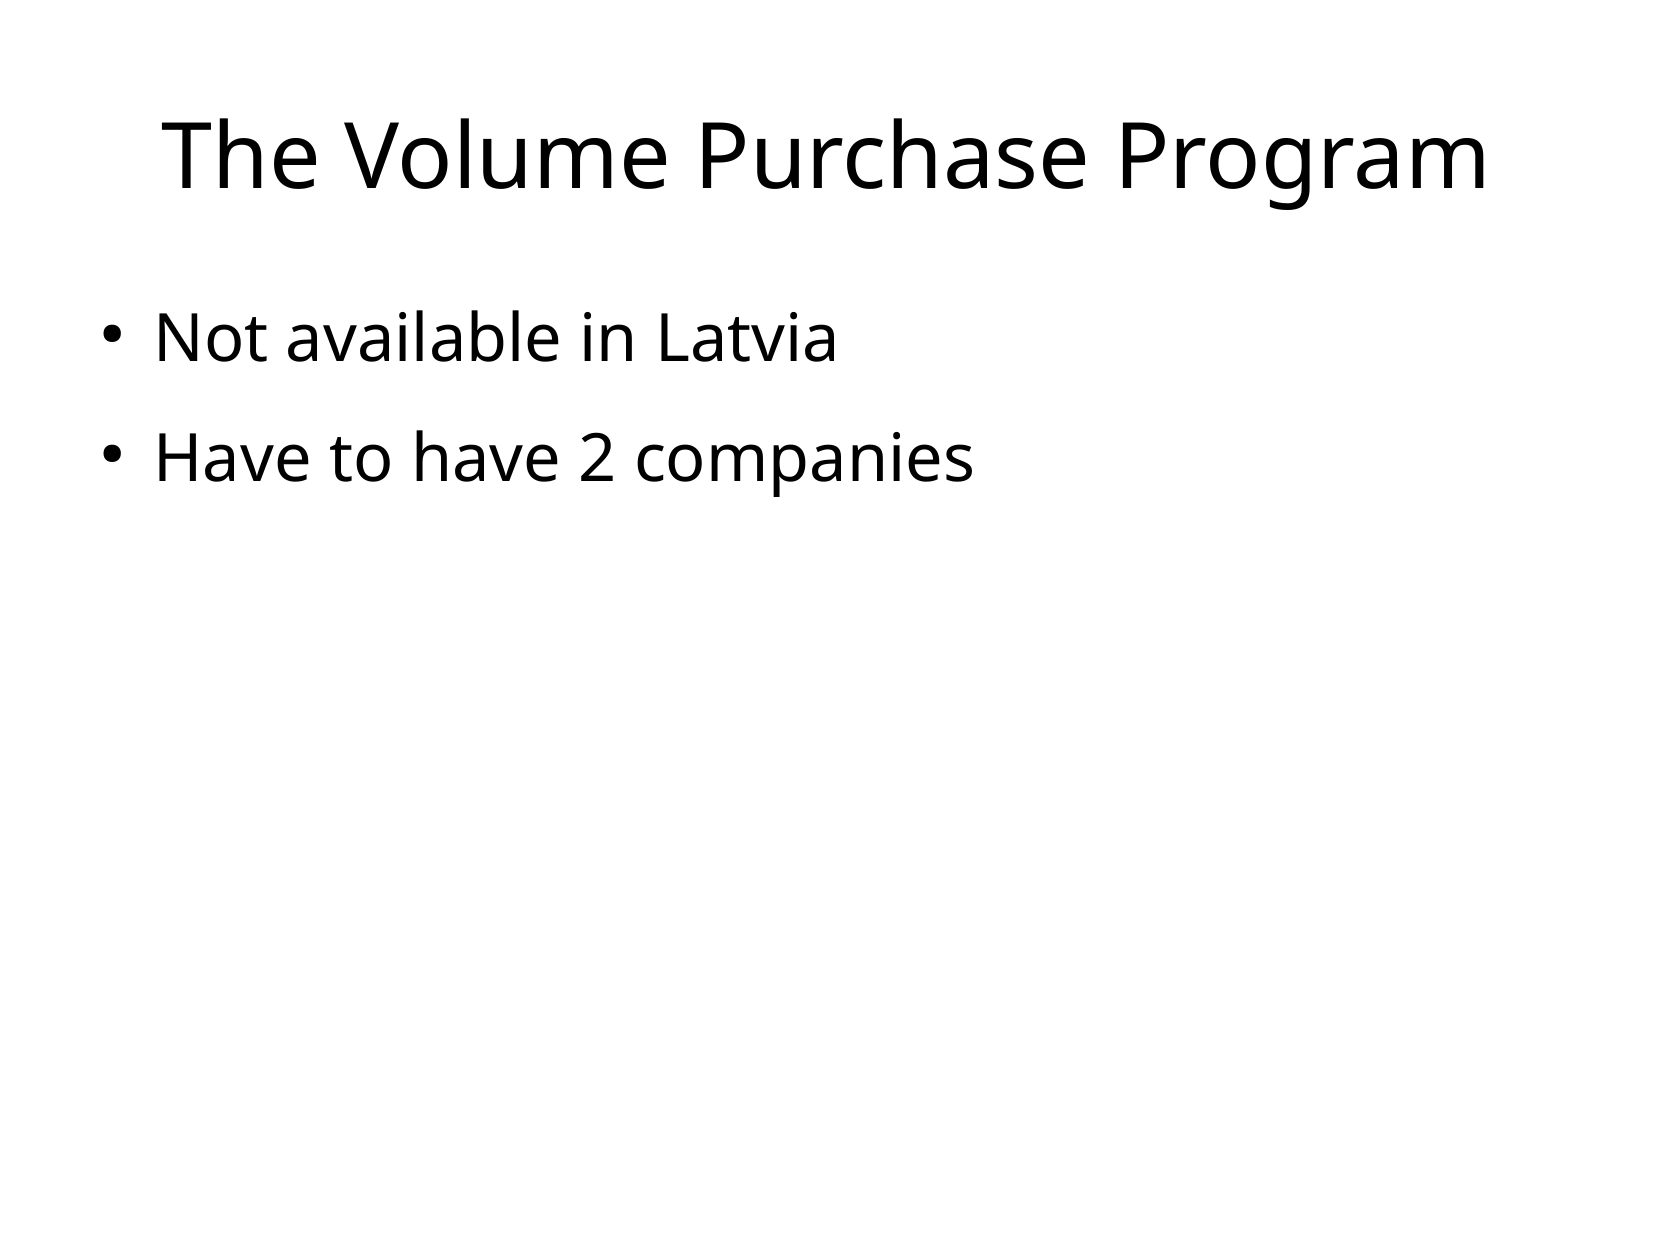

# The Volume Purchase Program
Not available in Latvia
Have to have 2 companies